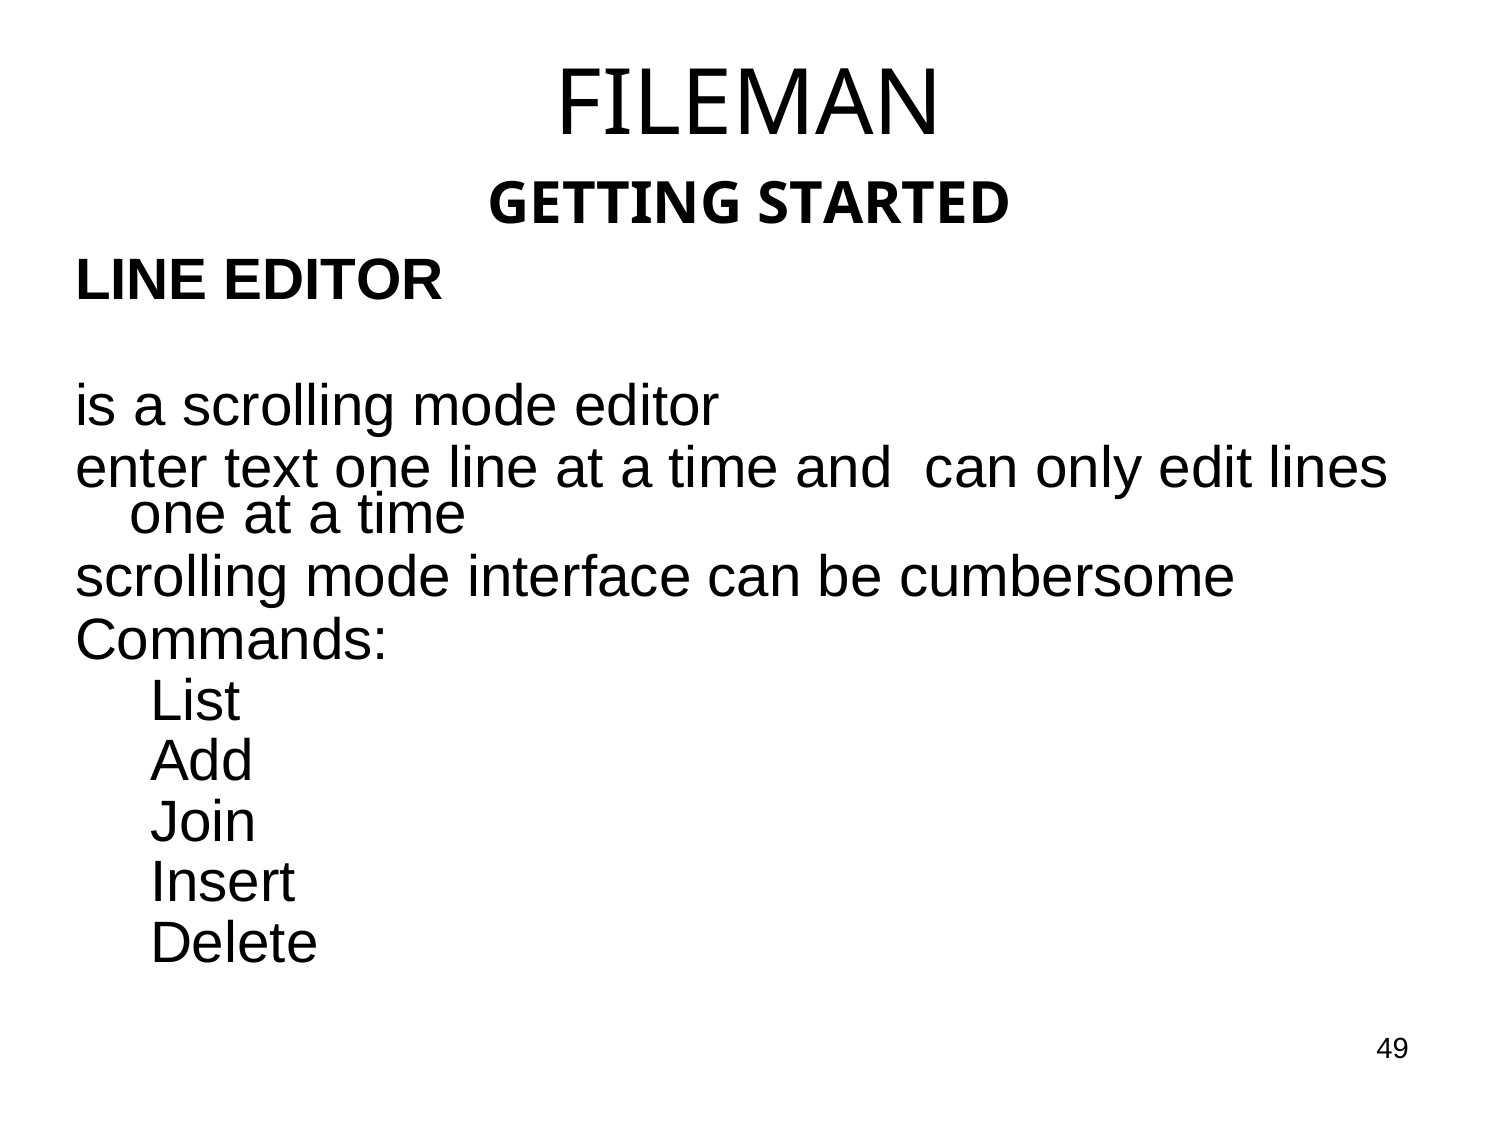

# FILEMAN GETTING STARTED
LINE EDITOR
is a scrolling mode editor
enter text one line at a time and can only edit lines one at a time
scrolling mode interface can be cumbersome
Commands:
List
Add
Join
Insert
Delete
49